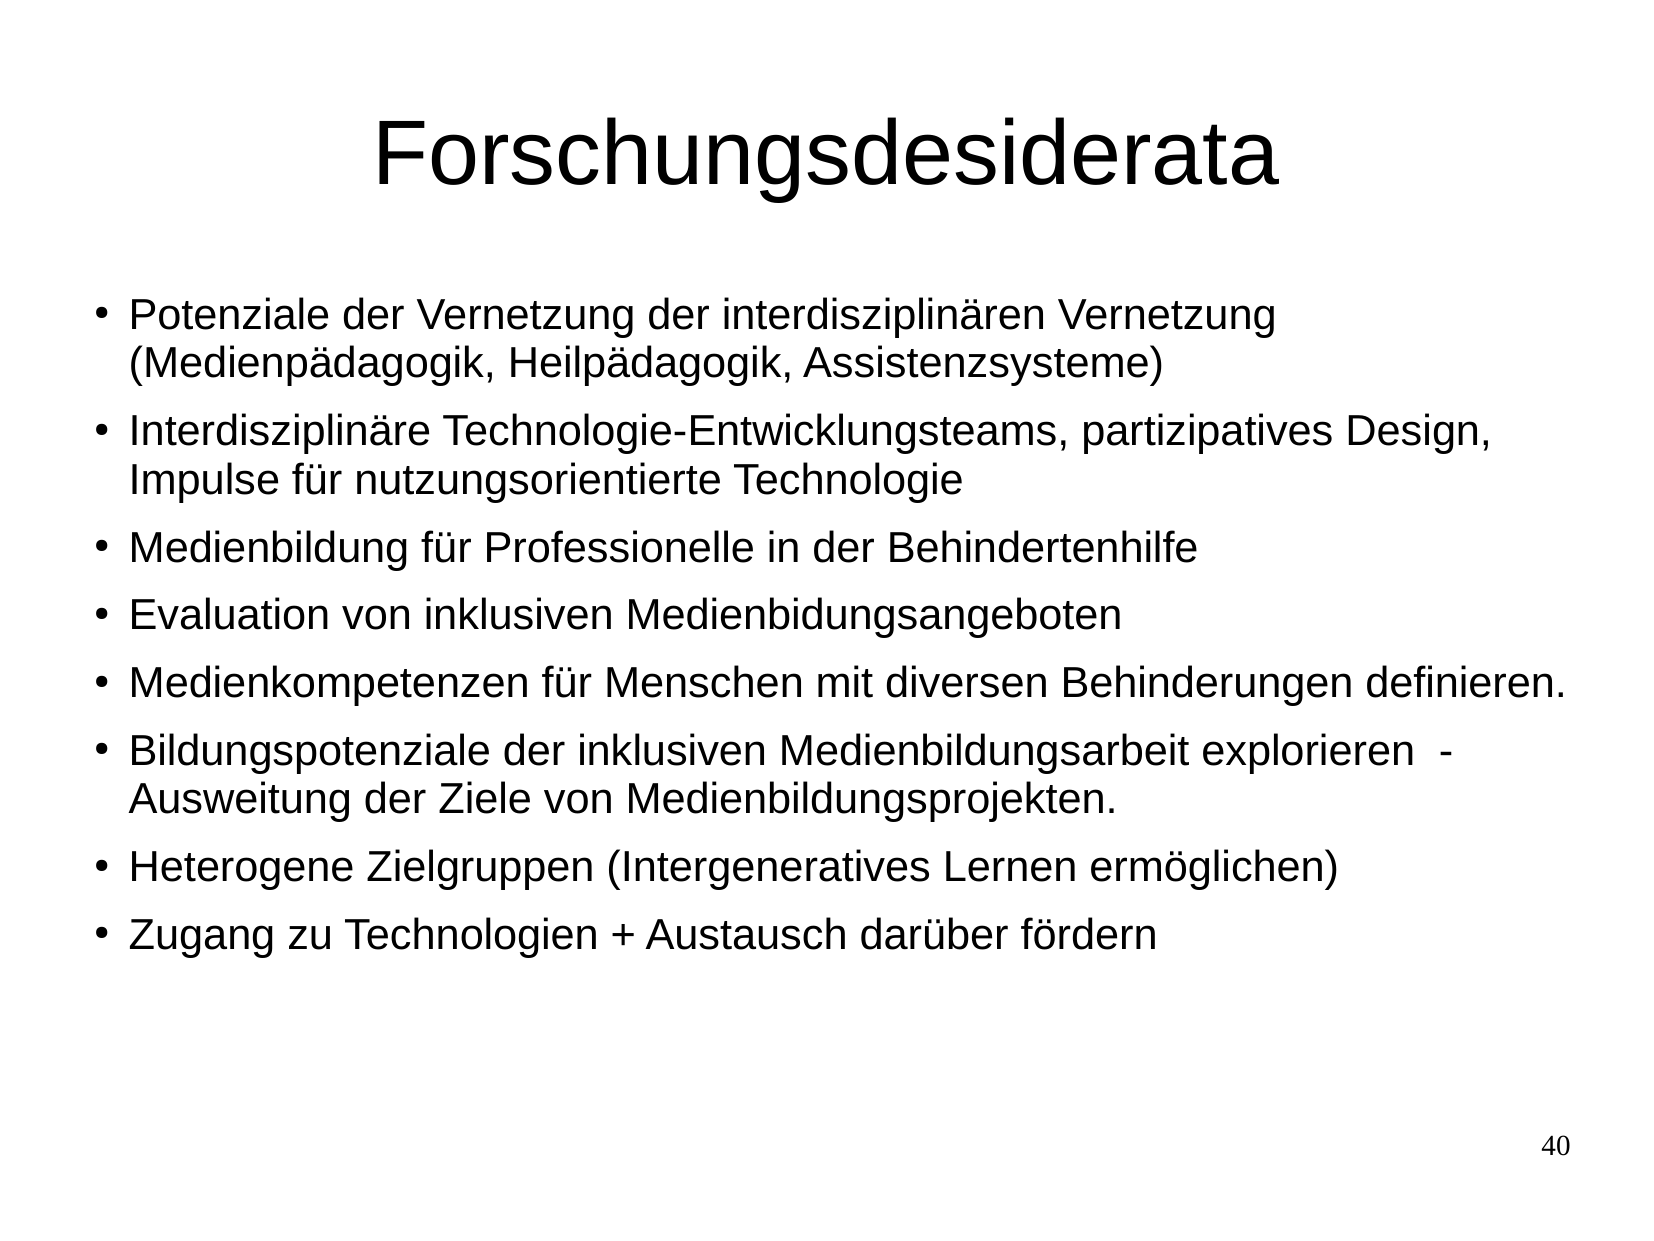

# Forschungsdesiderata
Potenziale der Vernetzung der interdisziplinären Vernetzung (Medienpädagogik, Heilpädagogik, Assistenzsysteme)
Interdisziplinäre Technologie-Entwicklungsteams, partizipatives Design, Impulse für nutzungsorientierte Technologie
Medienbildung für Professionelle in der Behindertenhilfe
Evaluation von inklusiven Medienbidungsangeboten
Medienkompetenzen für Menschen mit diversen Behinderungen definieren.
Bildungspotenziale der inklusiven Medienbildungsarbeit explorieren - Ausweitung der Ziele von Medienbildungsprojekten.
Heterogene Zielgruppen (Intergeneratives Lernen ermöglichen)
Zugang zu Technologien + Austausch darüber fördern
40